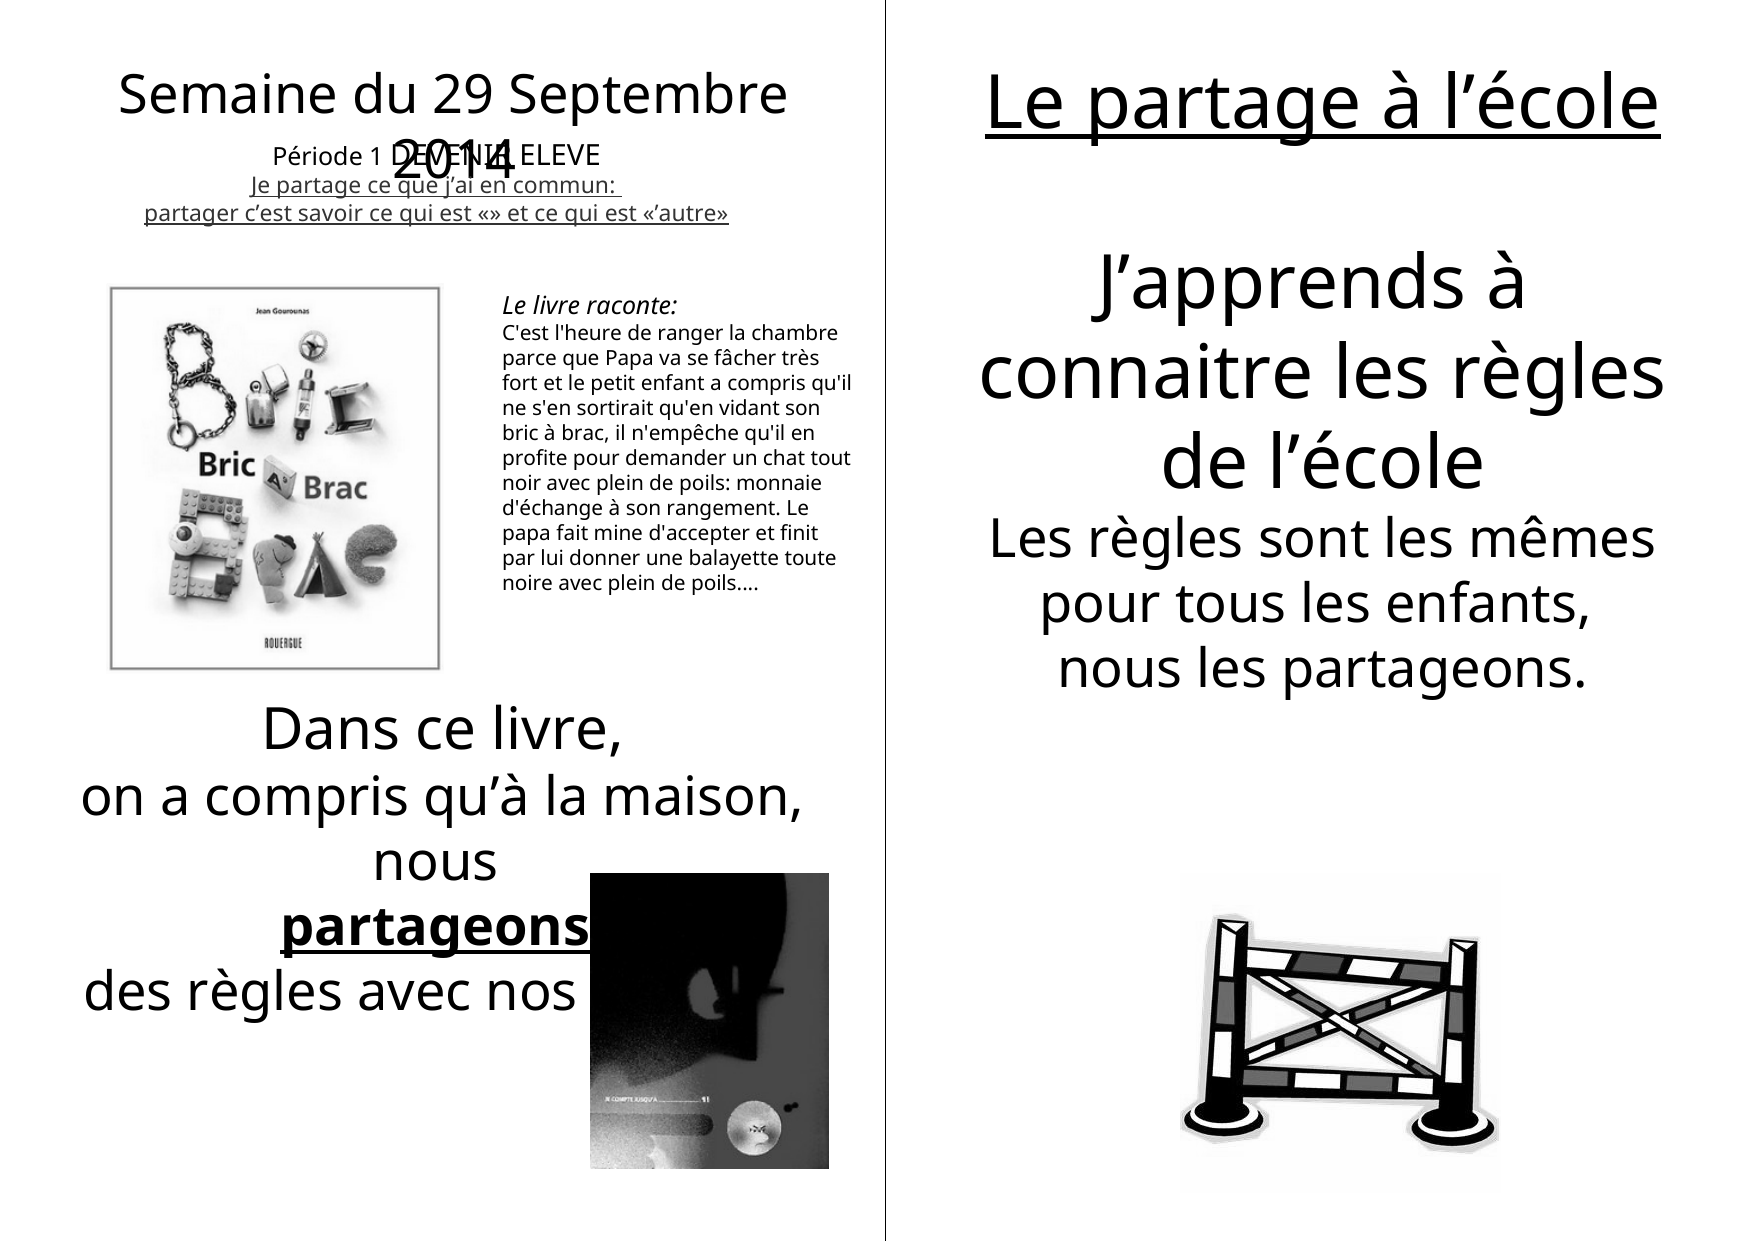

Le partage à l’école
J’apprends à
connaitre les règles de l’école
Les règles sont les mêmes pour tous les enfants,
nous les partageons.
Semaine du 29 Septembre 2014
Période 1 DEVENIR ELEVE
Je partage ce que j’ai en commun:
partager c’est savoir ce qui est «» et ce qui est «’autre»
Le livre raconte:
C'est l'heure de ranger la chambre parce que Papa va se fâcher très fort et le petit enfant a compris qu'il ne s'en sortirait qu'en vidant son bric à brac, il n'empêche qu'il en profite pour demander un chat tout noir avec plein de poils: monnaie d'échange à son rangement. Le papa fait mine d'accepter et finit par lui donner une balayette toute noire avec plein de poils....
Dans ce livre,
on a compris qu’à la maison, nous
partageons
des règles avec nos parents